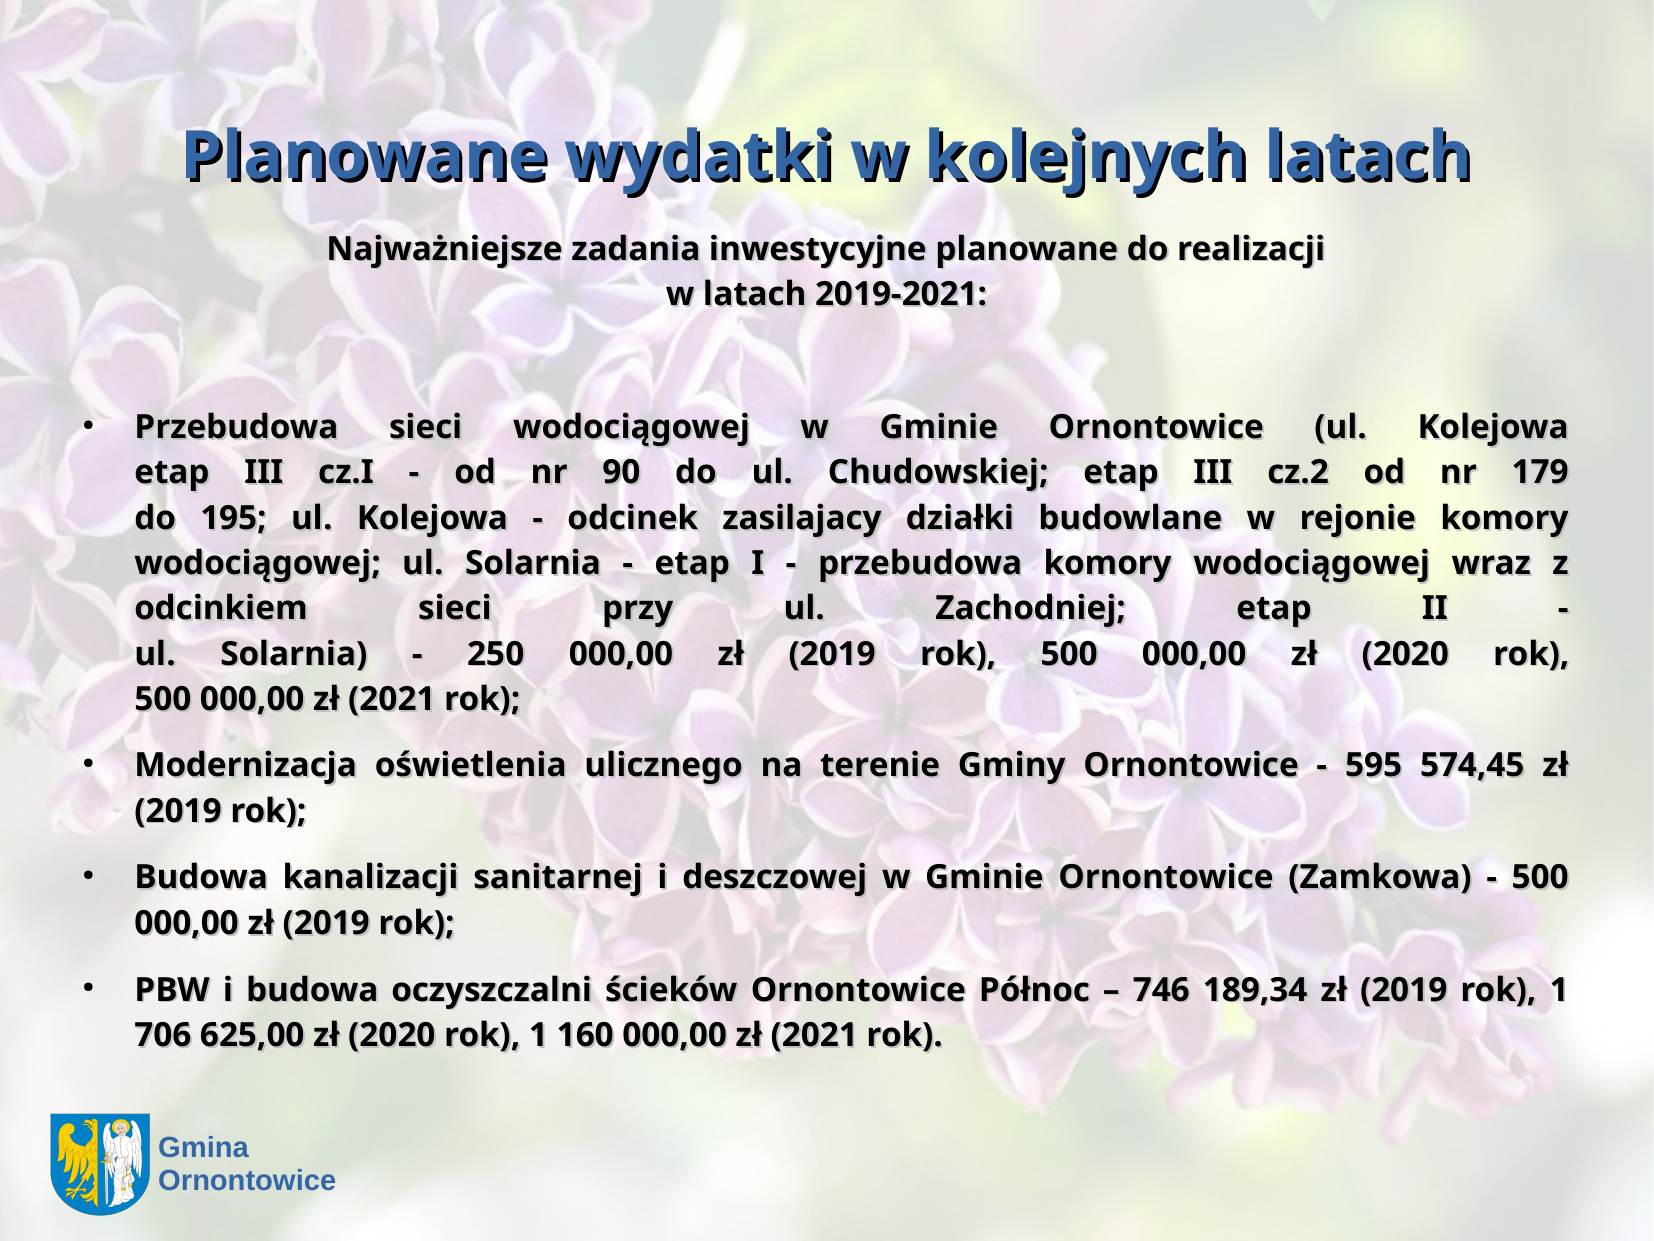

# Planowane wydatki w kolejnych latach
Najważniejsze zadania inwestycyjne planowane do realizacji
w latach 2019-2021:
Przebudowa sieci wodociągowej w Gminie Ornontowice (ul. Kolejowa
etap III cz.I - od nr 90 do ul. Chudowskiej; etap III cz.2 od nr 179
do 195; ul. Kolejowa - odcinek zasilajacy działki budowlane w rejonie komory wodociągowej; ul. Solarnia - etap I - przebudowa komory wodociągowej wraz z odcinkiem sieci przy ul. Zachodniej; etap II -
ul. Solarnia) - 250 000,00 zł (2019 rok), 500 000,00 zł (2020 rok),
500 000,00 zł (2021 rok);
Modernizacja oświetlenia ulicznego na terenie Gminy Ornontowice - 595 574,45 zł (2019 rok);
Budowa kanalizacji sanitarnej i deszczowej w Gminie Ornontowice (Zamkowa) - 500 000,00 zł (2019 rok);
PBW i budowa oczyszczalni ścieków Ornontowice Północ – 746 189,34 zł (2019 rok), 1 706 625,00 zł (2020 rok), 1 160 000,00 zł (2021 rok).